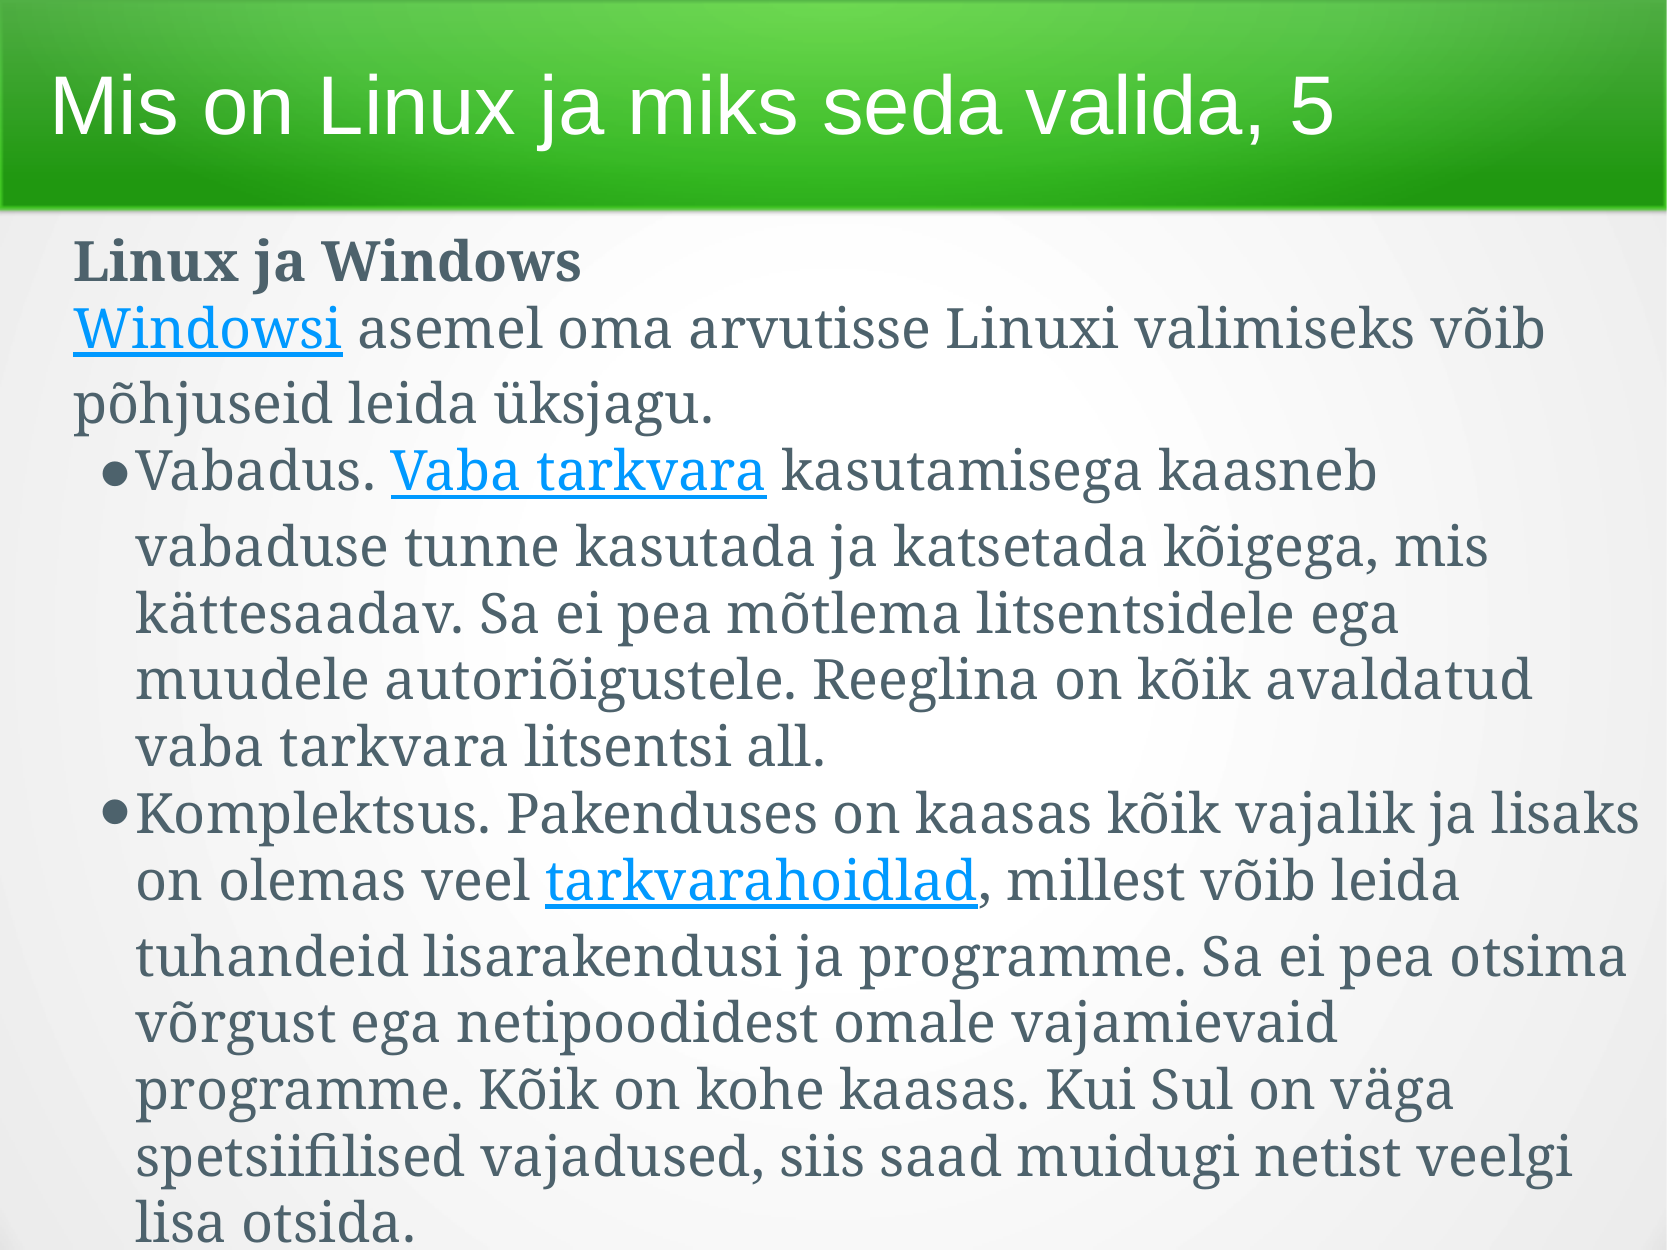

# Mis on Linux ja miks seda valida, 5
Linux ja Windows
Windowsi asemel oma arvutisse Linuxi valimiseks võib põhjuseid leida üksjagu.
Vabadus. Vaba tarkvara kasutamisega kaasneb vabaduse tunne kasutada ja katsetada kõigega, mis kättesaadav. Sa ei pea mõtlema litsentsidele ega muudele autoriõigustele. Reeglina on kõik avaldatud vaba tarkvara litsentsi all.
Komplektsus. Pakenduses on kaasas kõik vajalik ja lisaks on olemas veel tarkvarahoidlad, millest võib leida tuhandeid lisarakendusi ja programme. Sa ei pea otsima võrgust ega netipoodidest omale vajamievaid programme. Kõik on kohe kaasas. Kui Sul on väga spetsiifilised vajadused, siis saad muidugi netist veelgi lisa otsida.
Arendatavus. Linuxiga on kaasa pakendatud ka arenduseks vajalikud tööriistad.